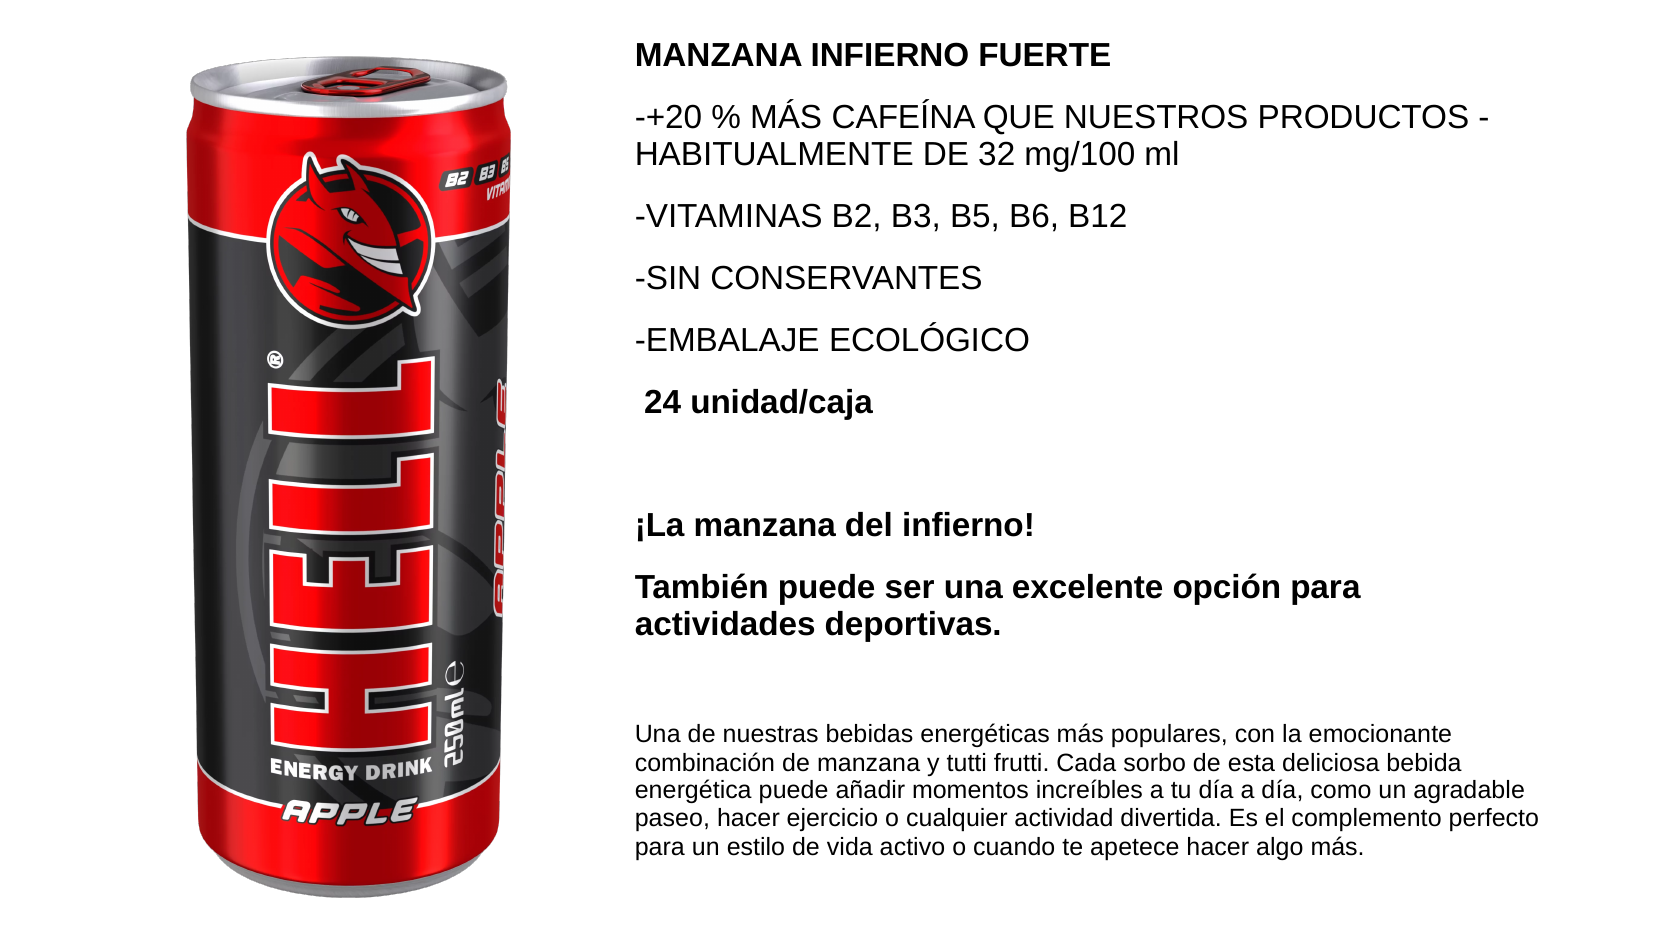

MANZANA INFIERNO FUERTE
-+20 % MÁS CAFEÍNA QUE NUESTROS PRODUCTOS -HABITUALMENTE DE 32 mg/100 ml
-VITAMINAS B2, B3, B5, B6, B12
-SIN CONSERVANTES
-EMBALAJE ECOLÓGICO
 24 unidad/caja
¡La manzana del infierno!
También puede ser una excelente opción para actividades deportivas.
Una de nuestras bebidas energéticas más populares, con la emocionante combinación de manzana y tutti frutti. Cada sorbo de esta deliciosa bebida energética puede añadir momentos increíbles a tu día a día, como un agradable paseo, hacer ejercicio o cualquier actividad divertida. Es el complemento perfecto para un estilo de vida activo o cuando te apetece hacer algo más.